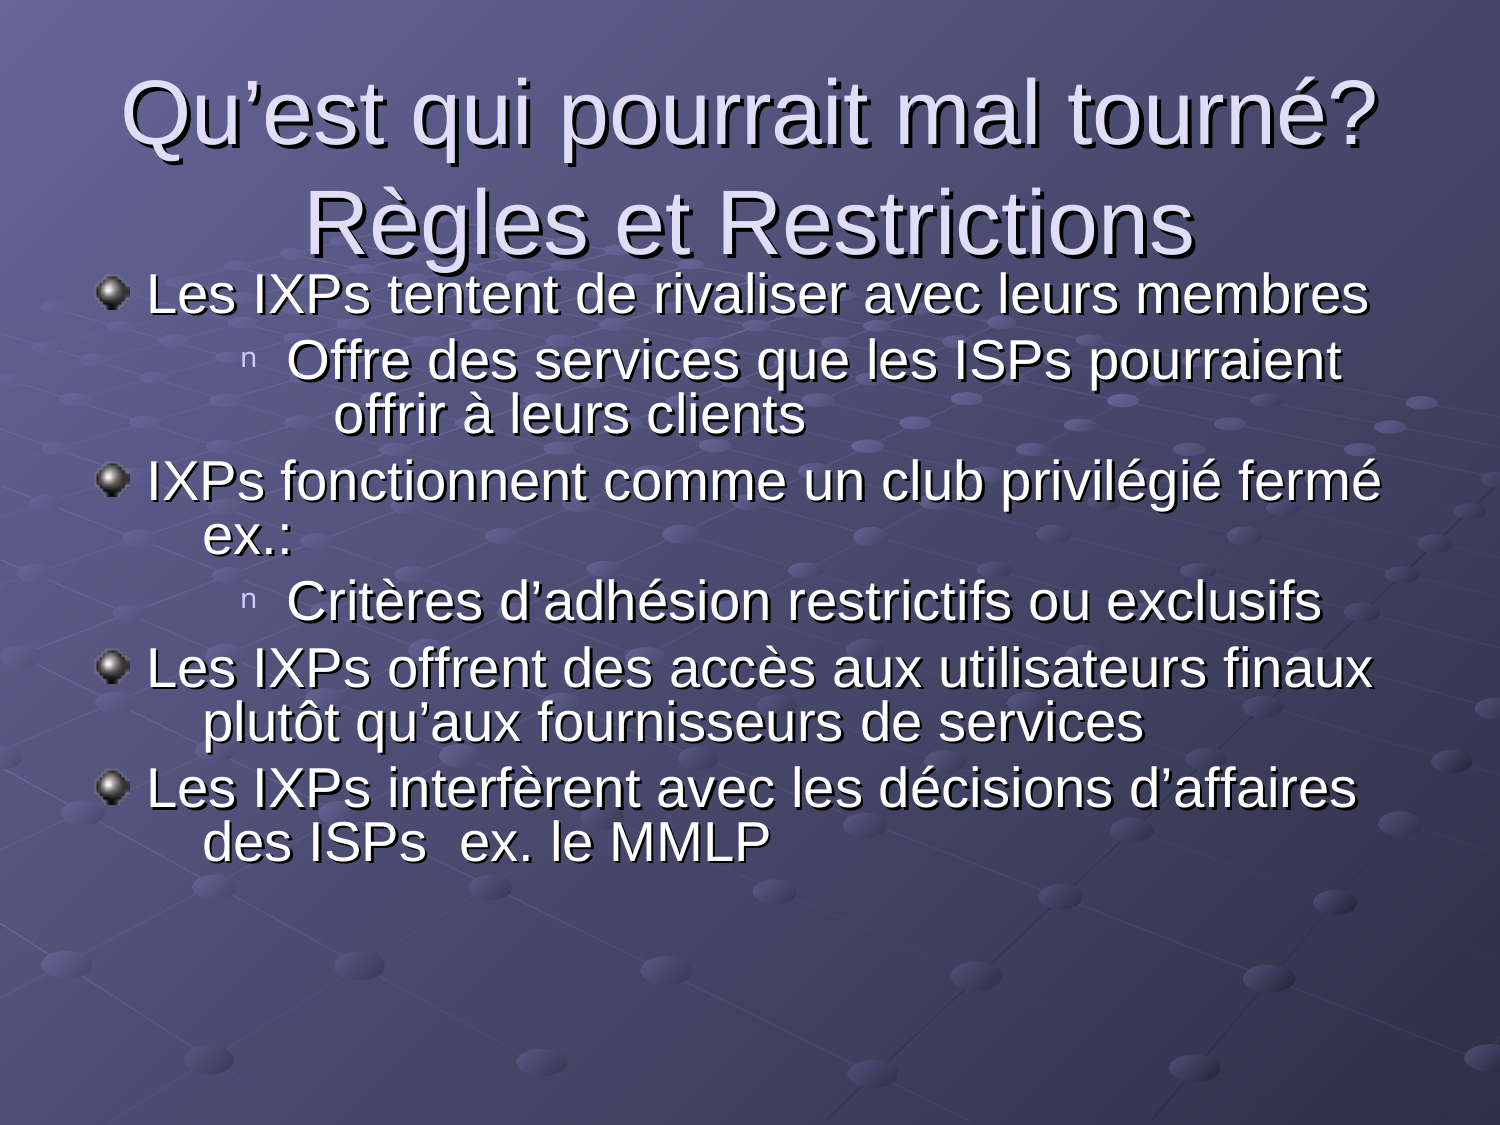

# Qu’est qui pourrait mal tourné? Règles et Restrictions
Les IXPs tentent de rivaliser avec leurs membres
Offre des services que les ISPs pourraient offrir à leurs clients
IXPs fonctionnent comme un club privilégié fermé ex.:
Critères d’adhésion restrictifs ou exclusifs
Les IXPs offrent des accès aux utilisateurs finaux plutôt qu’aux fournisseurs de services
Les IXPs interfèrent avec les décisions d’affaires des ISPs ex. le MMLP